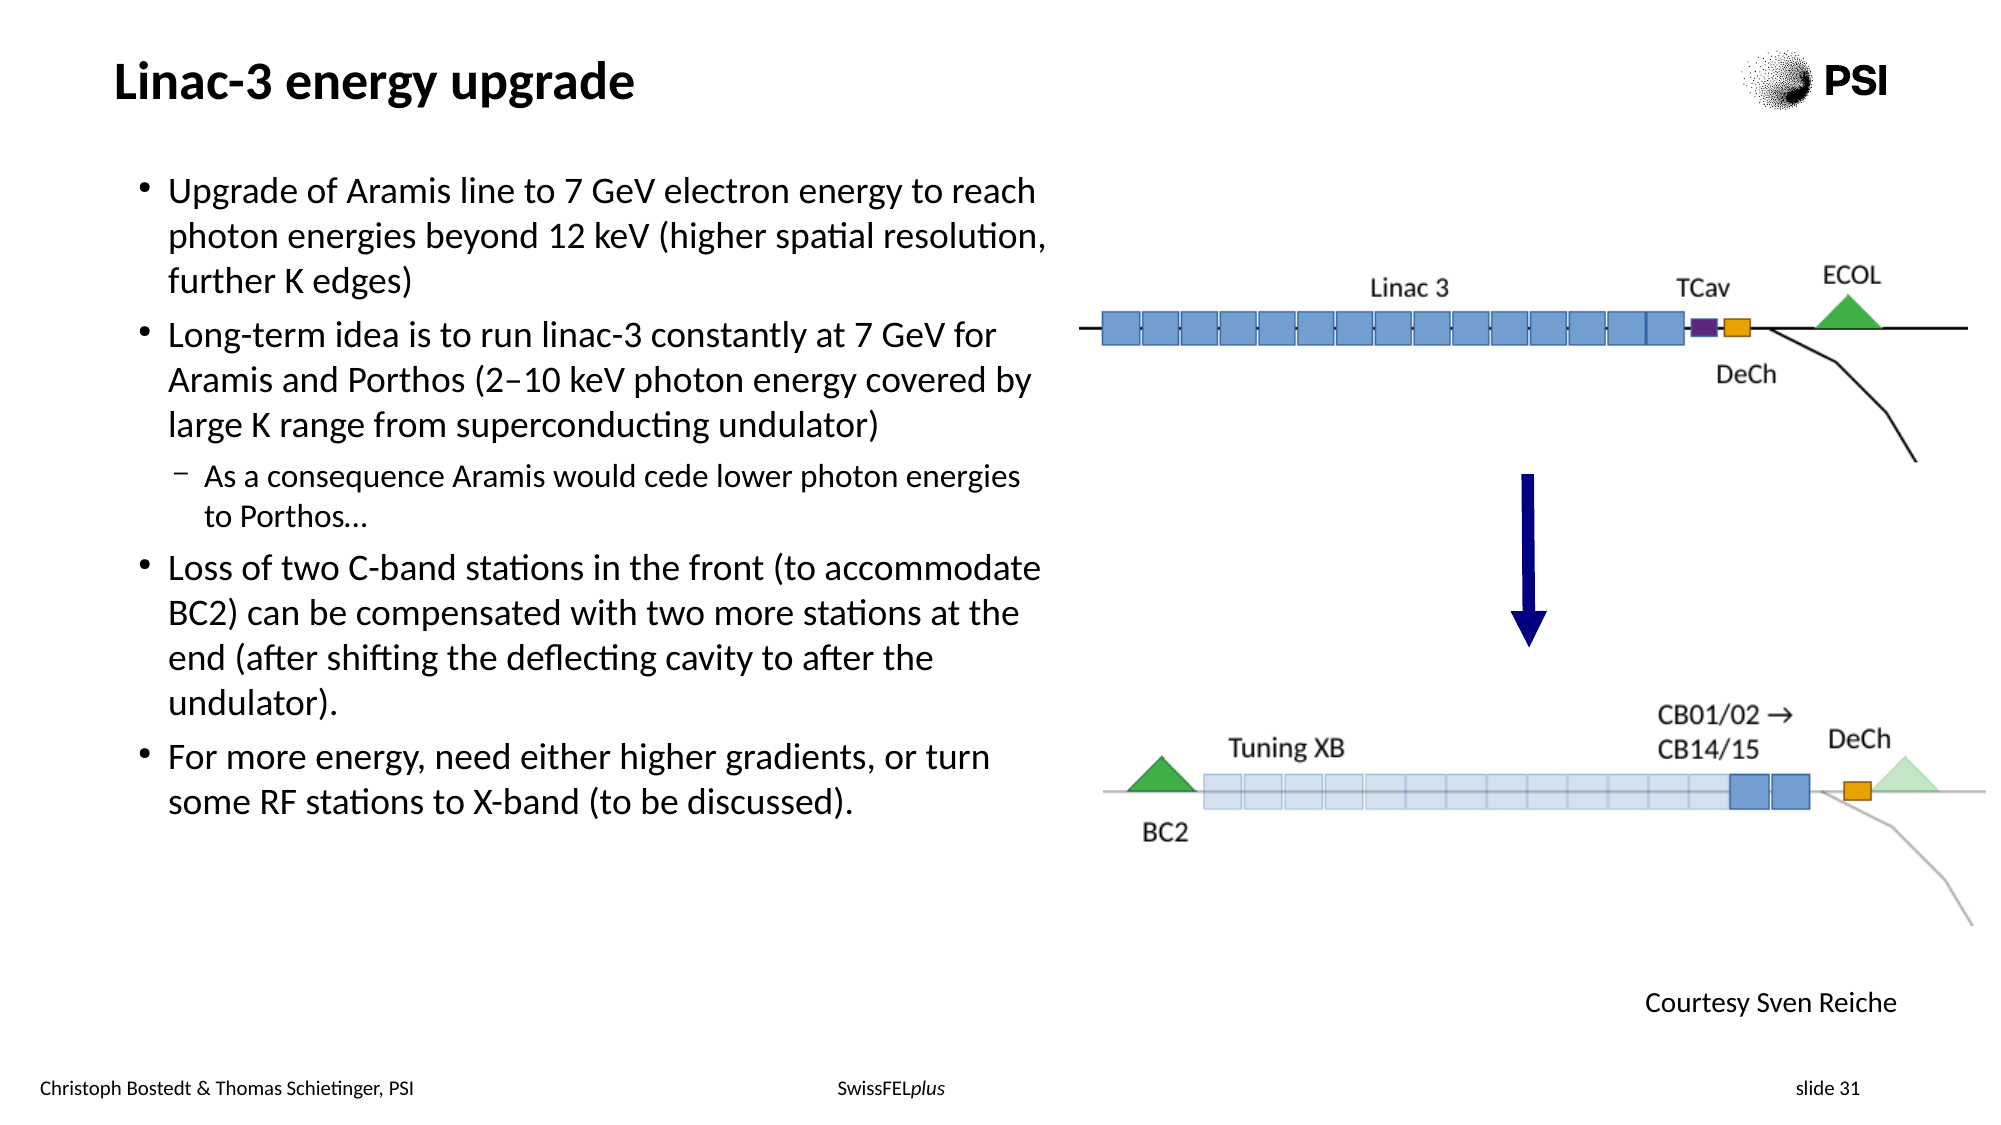

# Linac-3 energy upgrade
Upgrade of Aramis line to 7 GeV electron energy to reach photon energies beyond 12 keV (higher spatial resolution, further K edges)
Long-term idea is to run linac-3 constantly at 7 GeV for Aramis and Porthos (2–10 keV photon energy covered by large K range from superconducting undulator)
As a consequence Aramis would cede lower photon energies
to Porthos…
Loss of two C-band stations in the front (to accommodate BC2) can be compensated with two more stations at the end (after shifting the deflecting cavity to after the undulator).
For more energy, need either higher gradients, or turn some RF stations to X-band (to be discussed).
Courtesy Sven Reiche
PSI Center for Accelerator Science and Engineering
31